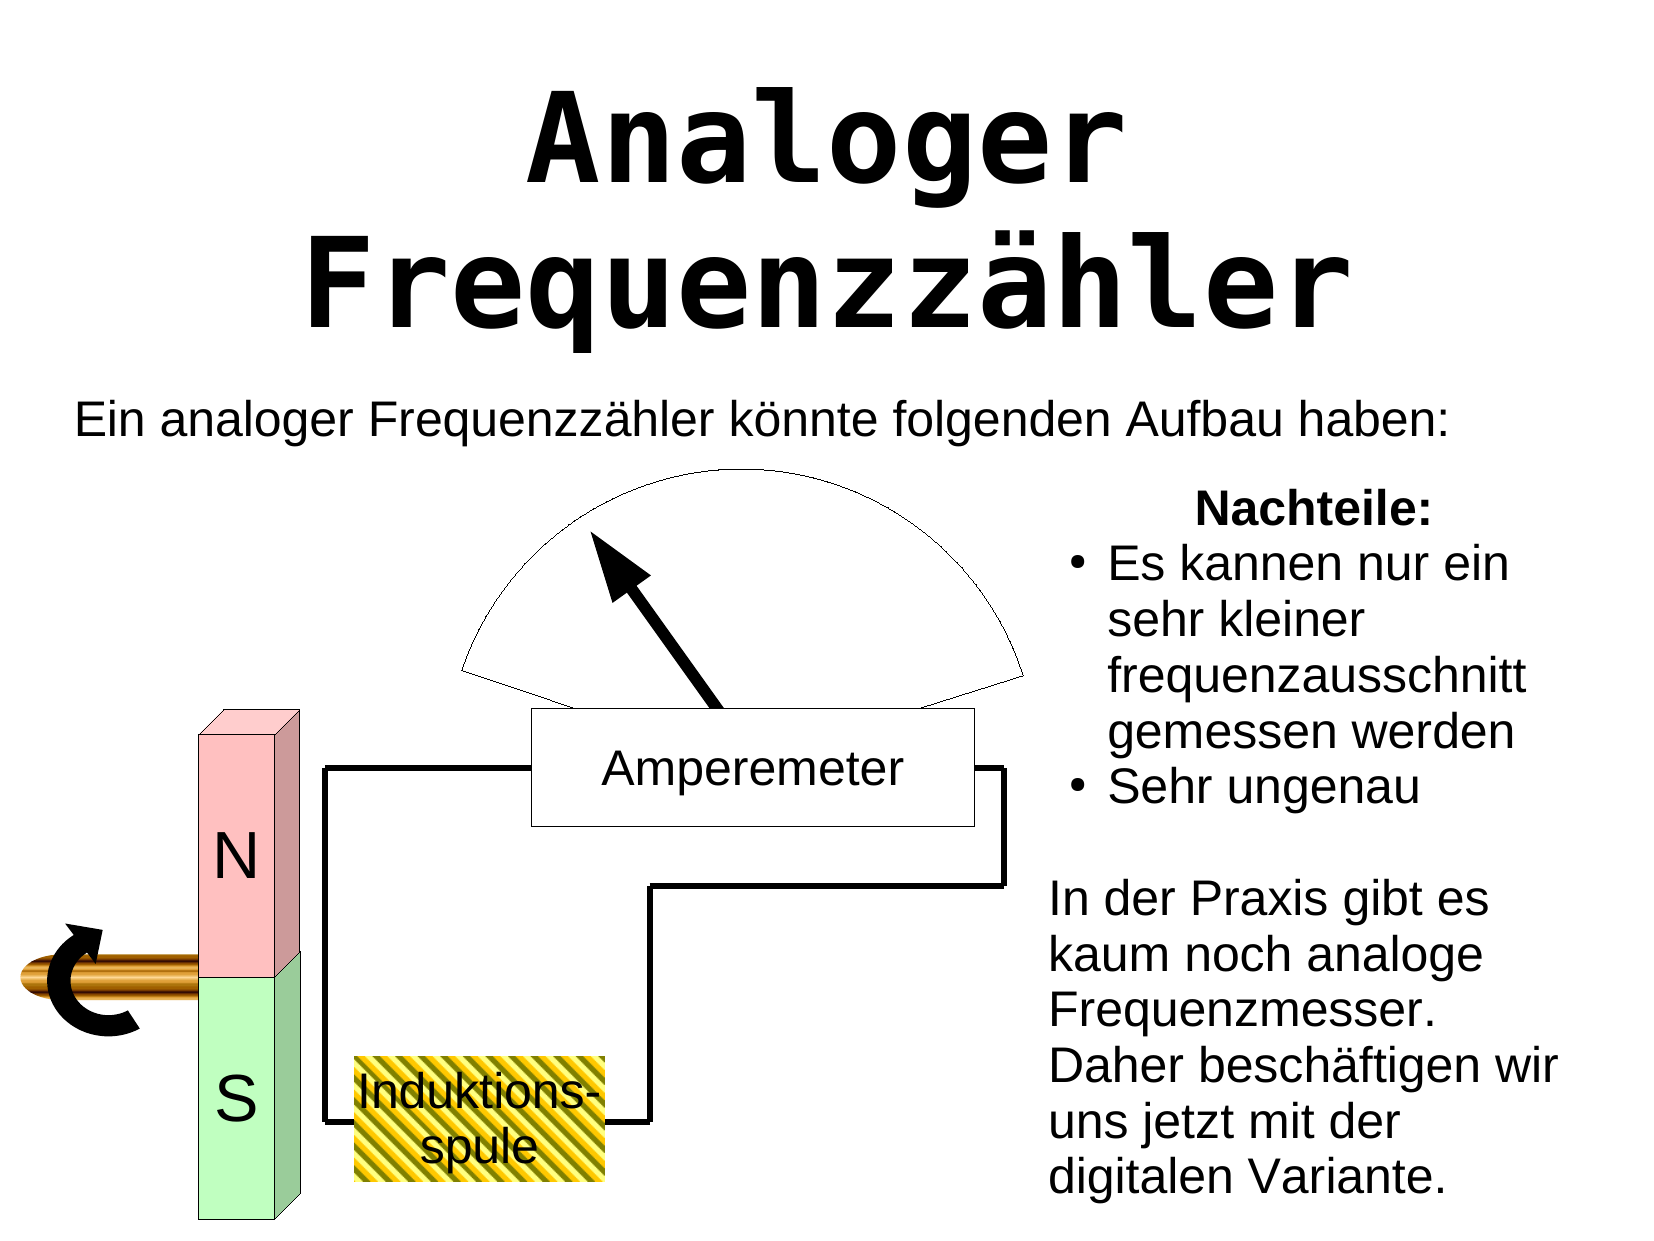

Analoger Frequenzzähler
Ein analoger Frequenzzähler könnte folgenden Aufbau haben:
Nachteile:
Es kannen nur ein sehr kleiner frequenzausschnitt gemessen werden
Sehr ungenau
In der Praxis gibt es kaum noch analoge Frequenzmesser. Daher beschäftigen wir uns jetzt mit der digitalen Variante.
Amperemeter
N
S
Induktions-
spule